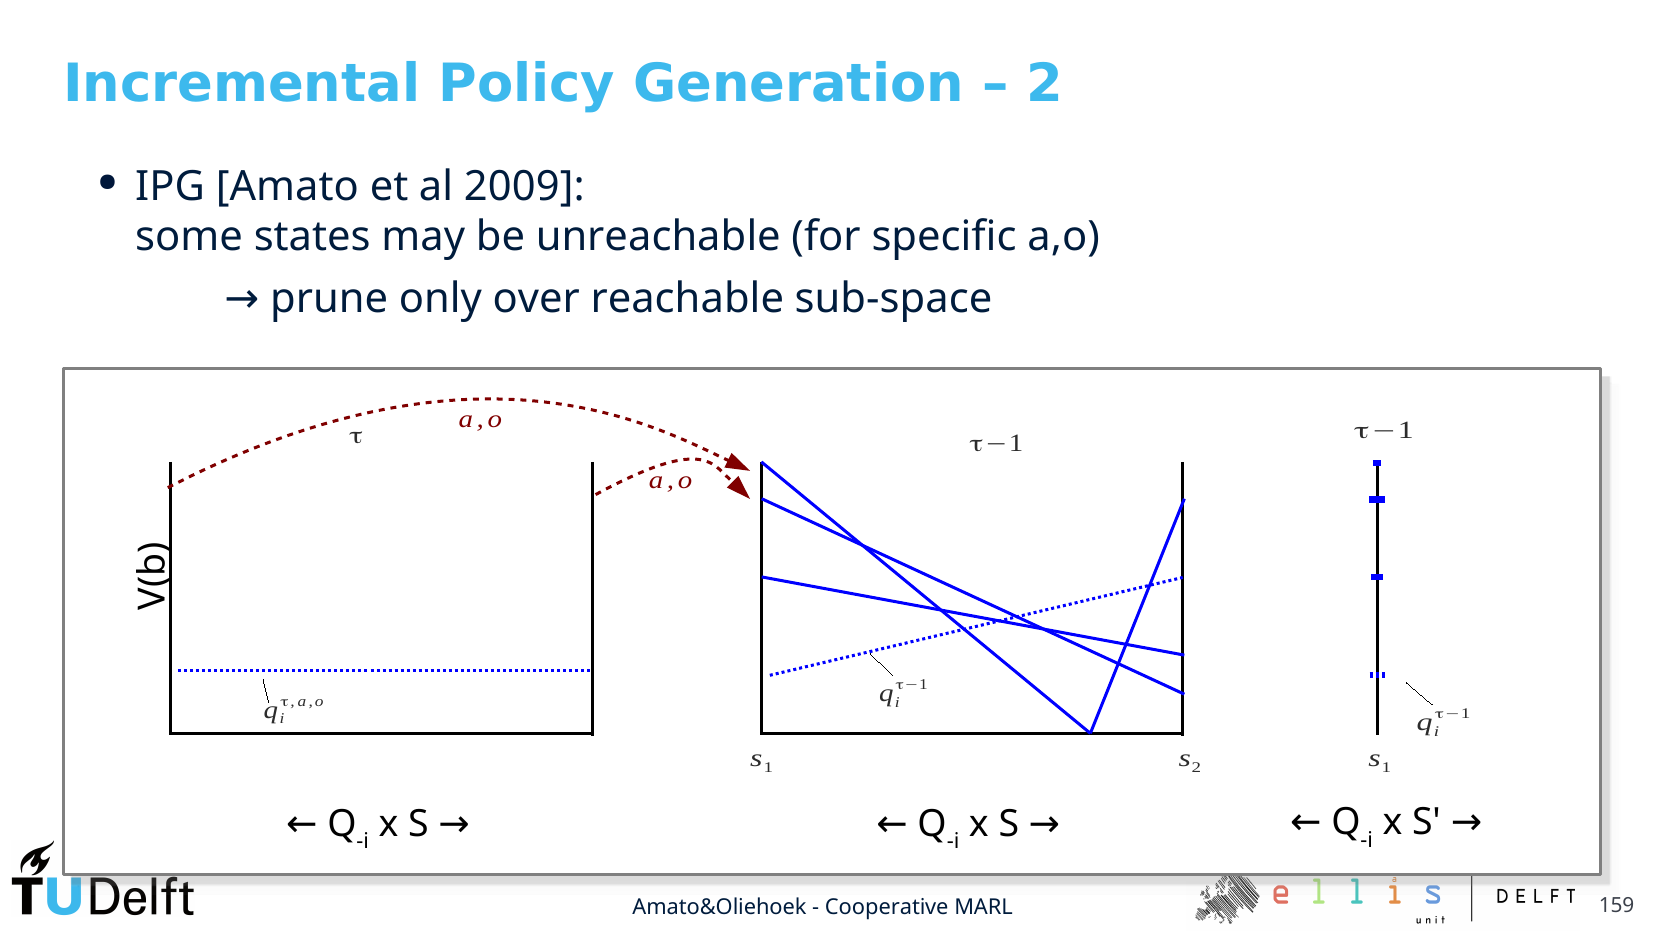

# Incremental Policy Generation – 2
IPG [Amato et al 2009]:
some states may be unreachable (for specific a,o)
→ prune only over reachable sub-space
V(b)
← Q-i x S' →
← Q-i x S →
← Q-i x S →
Amato&Oliehoek - Cooperative MARL